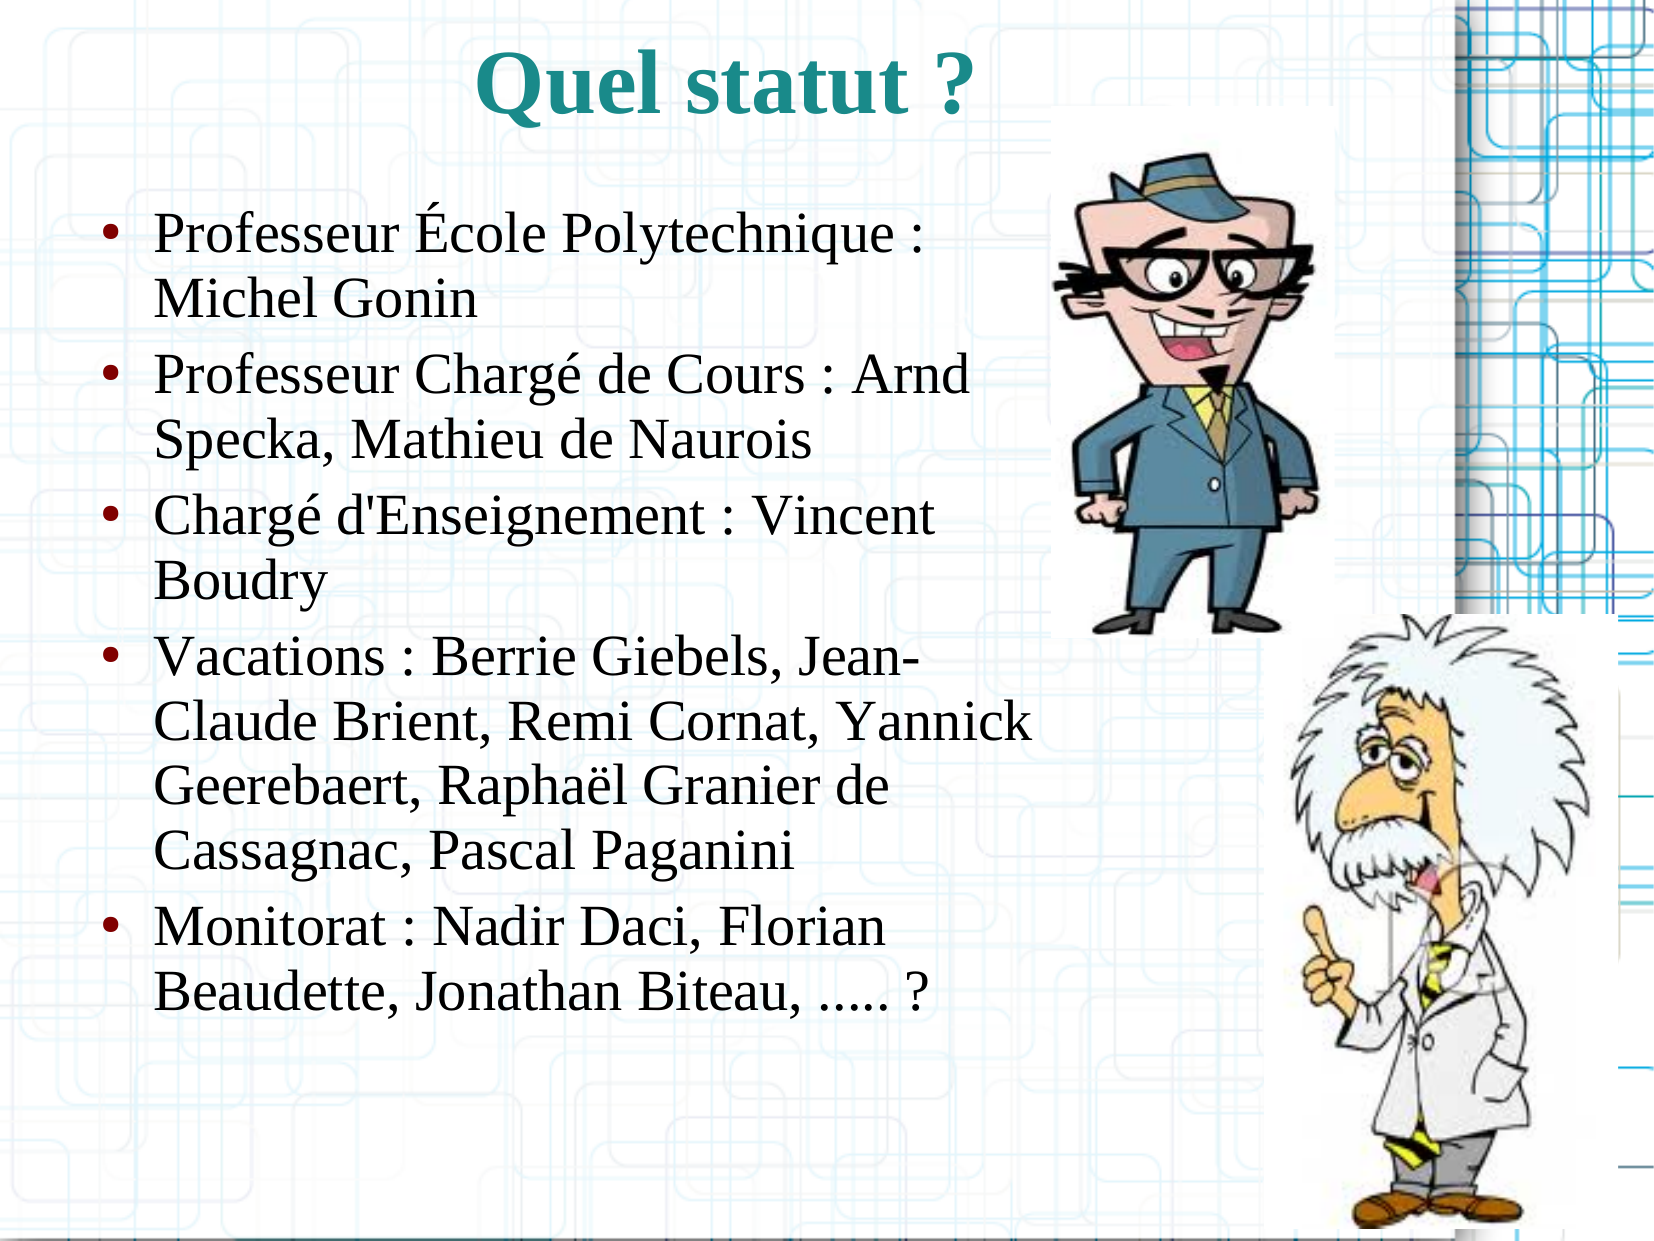

# Quel statut ?
Professeur École Polytechnique : Michel Gonin
Professeur Chargé de Cours : Arnd Specka, Mathieu de Naurois
Chargé d'Enseignement : Vincent Boudry
Vacations : Berrie Giebels, Jean-Claude Brient, Remi Cornat, Yannick Geerebaert, Raphaël Granier de Cassagnac, Pascal Paganini
Monitorat : Nadir Daci, Florian Beaudette, Jonathan Biteau, ..... ?